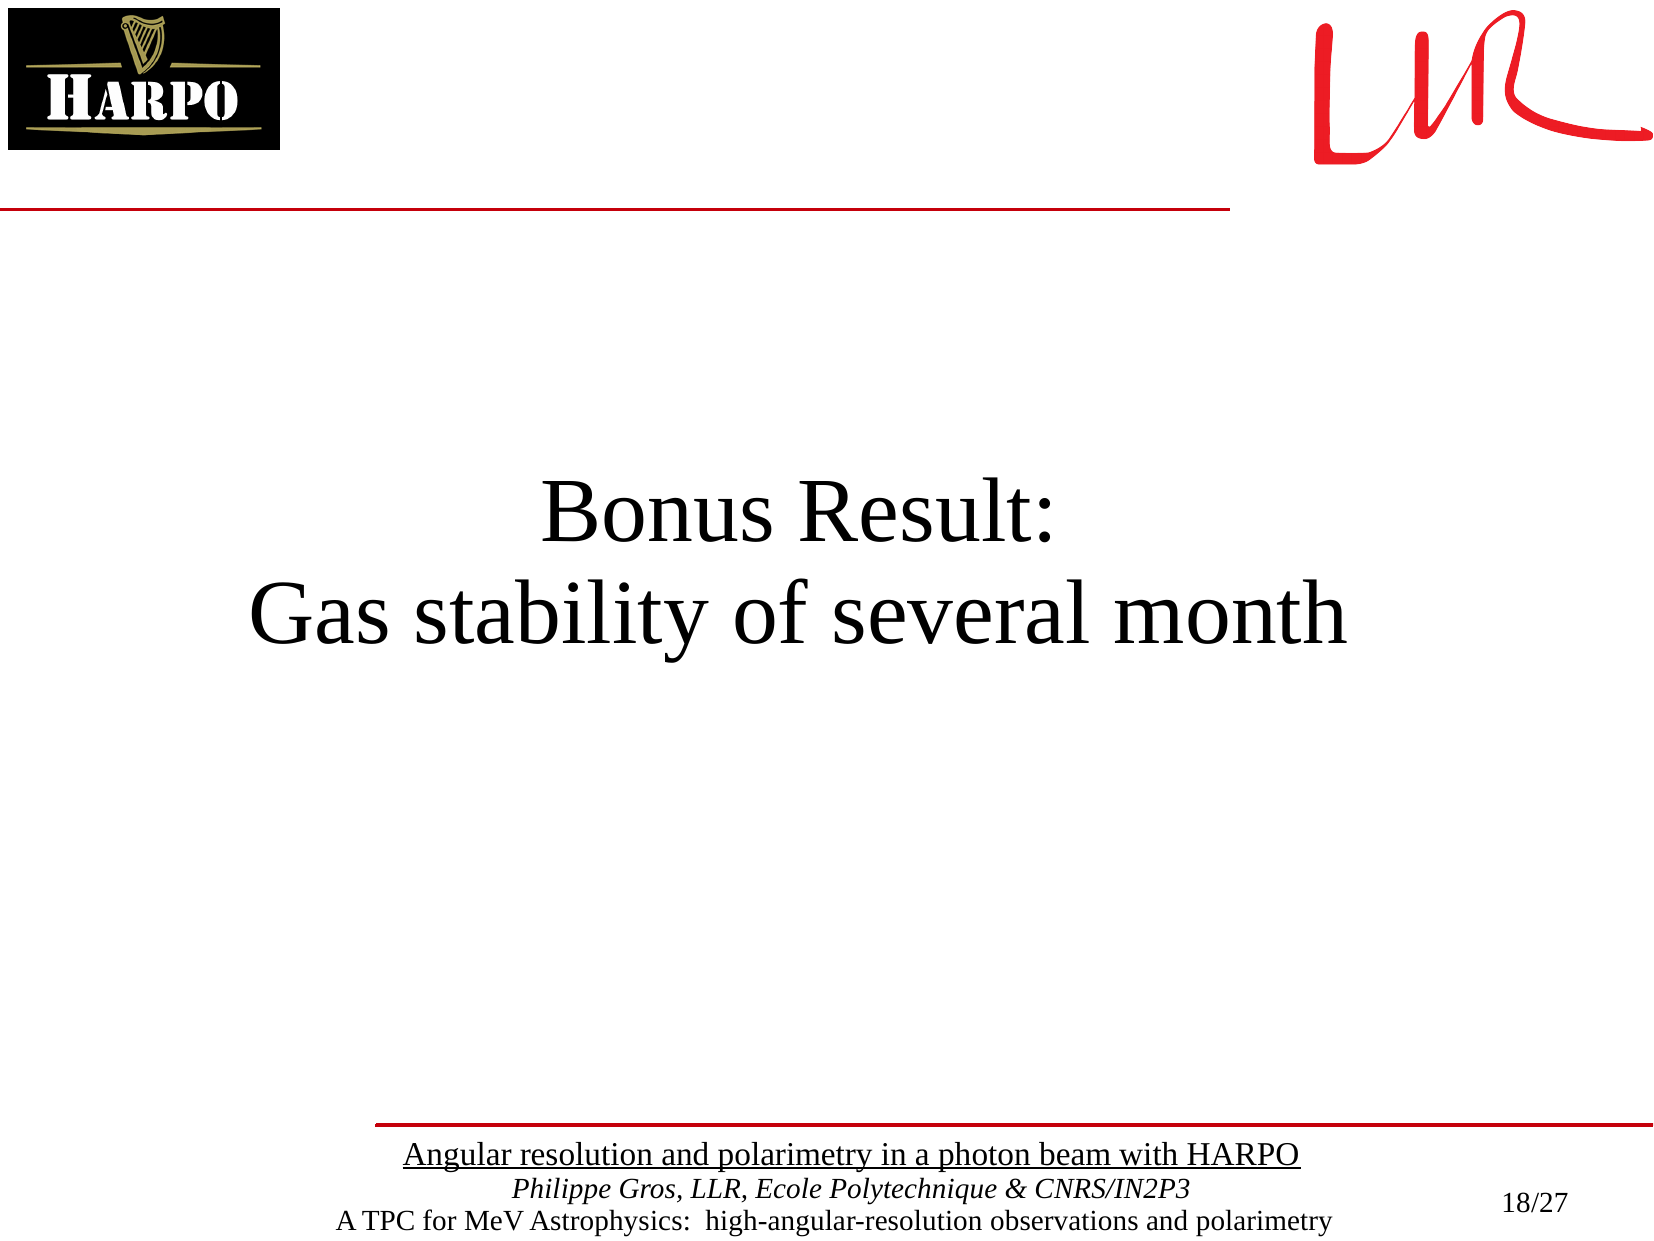

# Bonus Result: Gas stability of several month
18